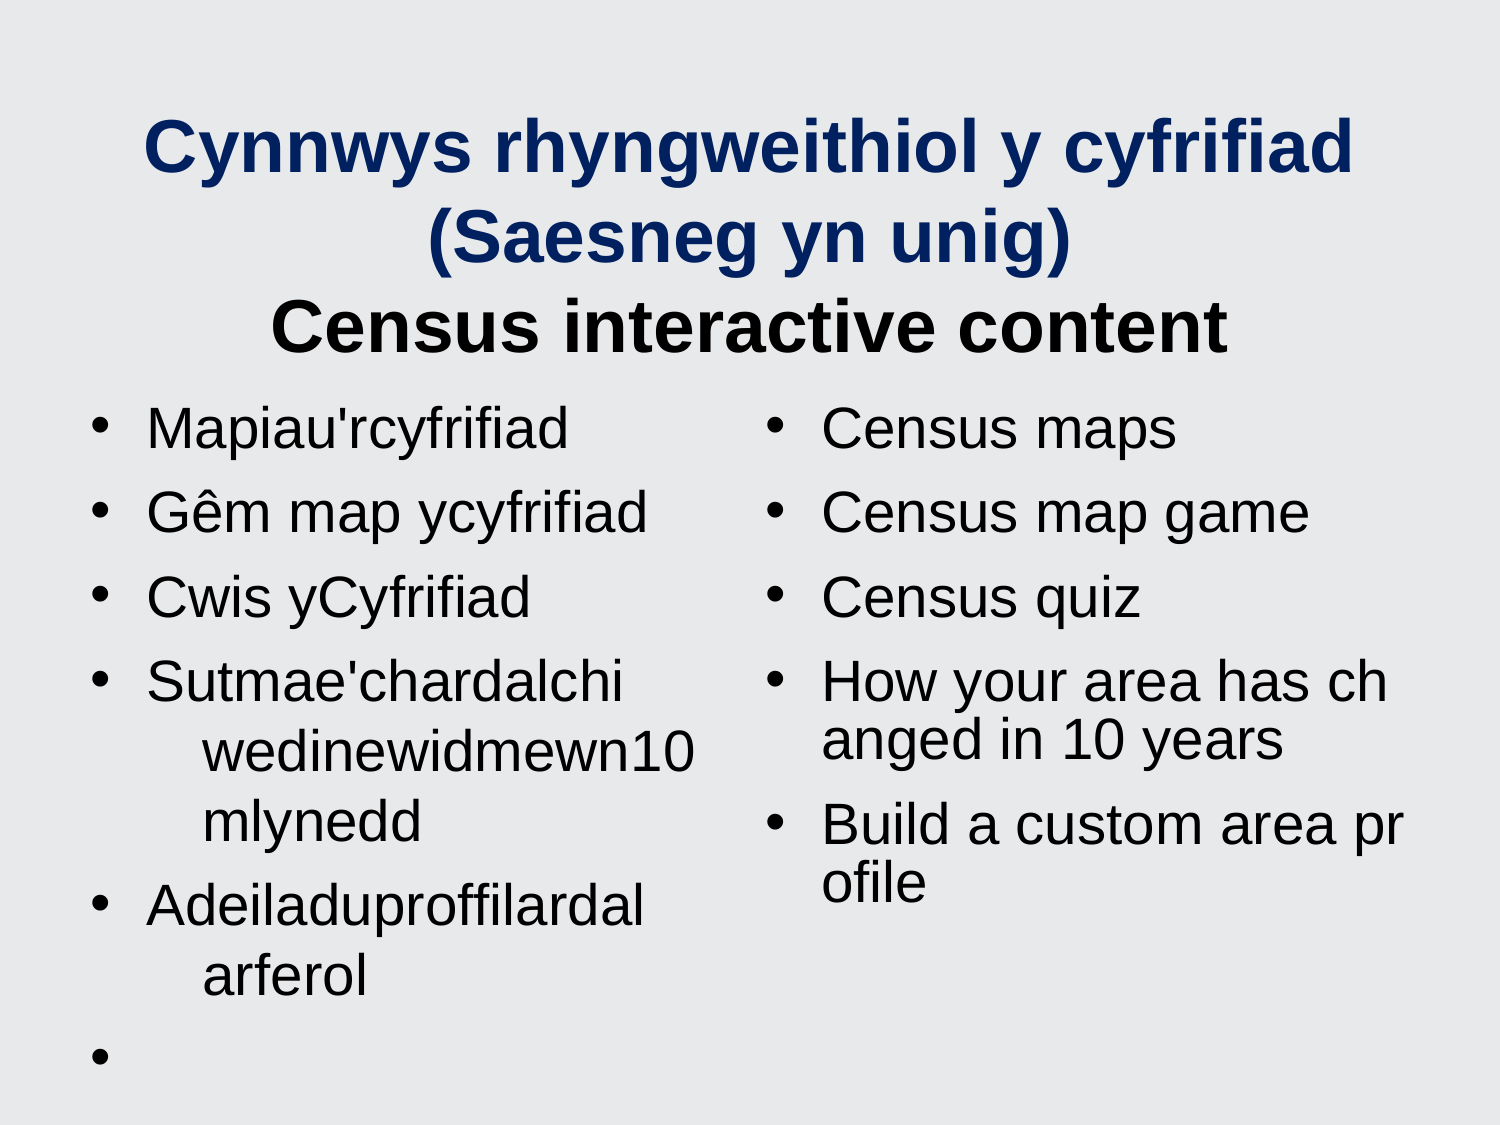

Cynnwys rhyngweithiol y cyfrifiad (Saesneg yn unig)
Census interactive content
Mapiau'rcyfrifiad
Gêm map ycyfrifiad
Cwis yCyfrifiad
Sutmae'chardalchiwedinewidmewn10mlynedd
Adeiladuproffilardalarferol
# Census maps
Census map game
Census quiz
How your area has changed in 10 years
Build a custom area profile